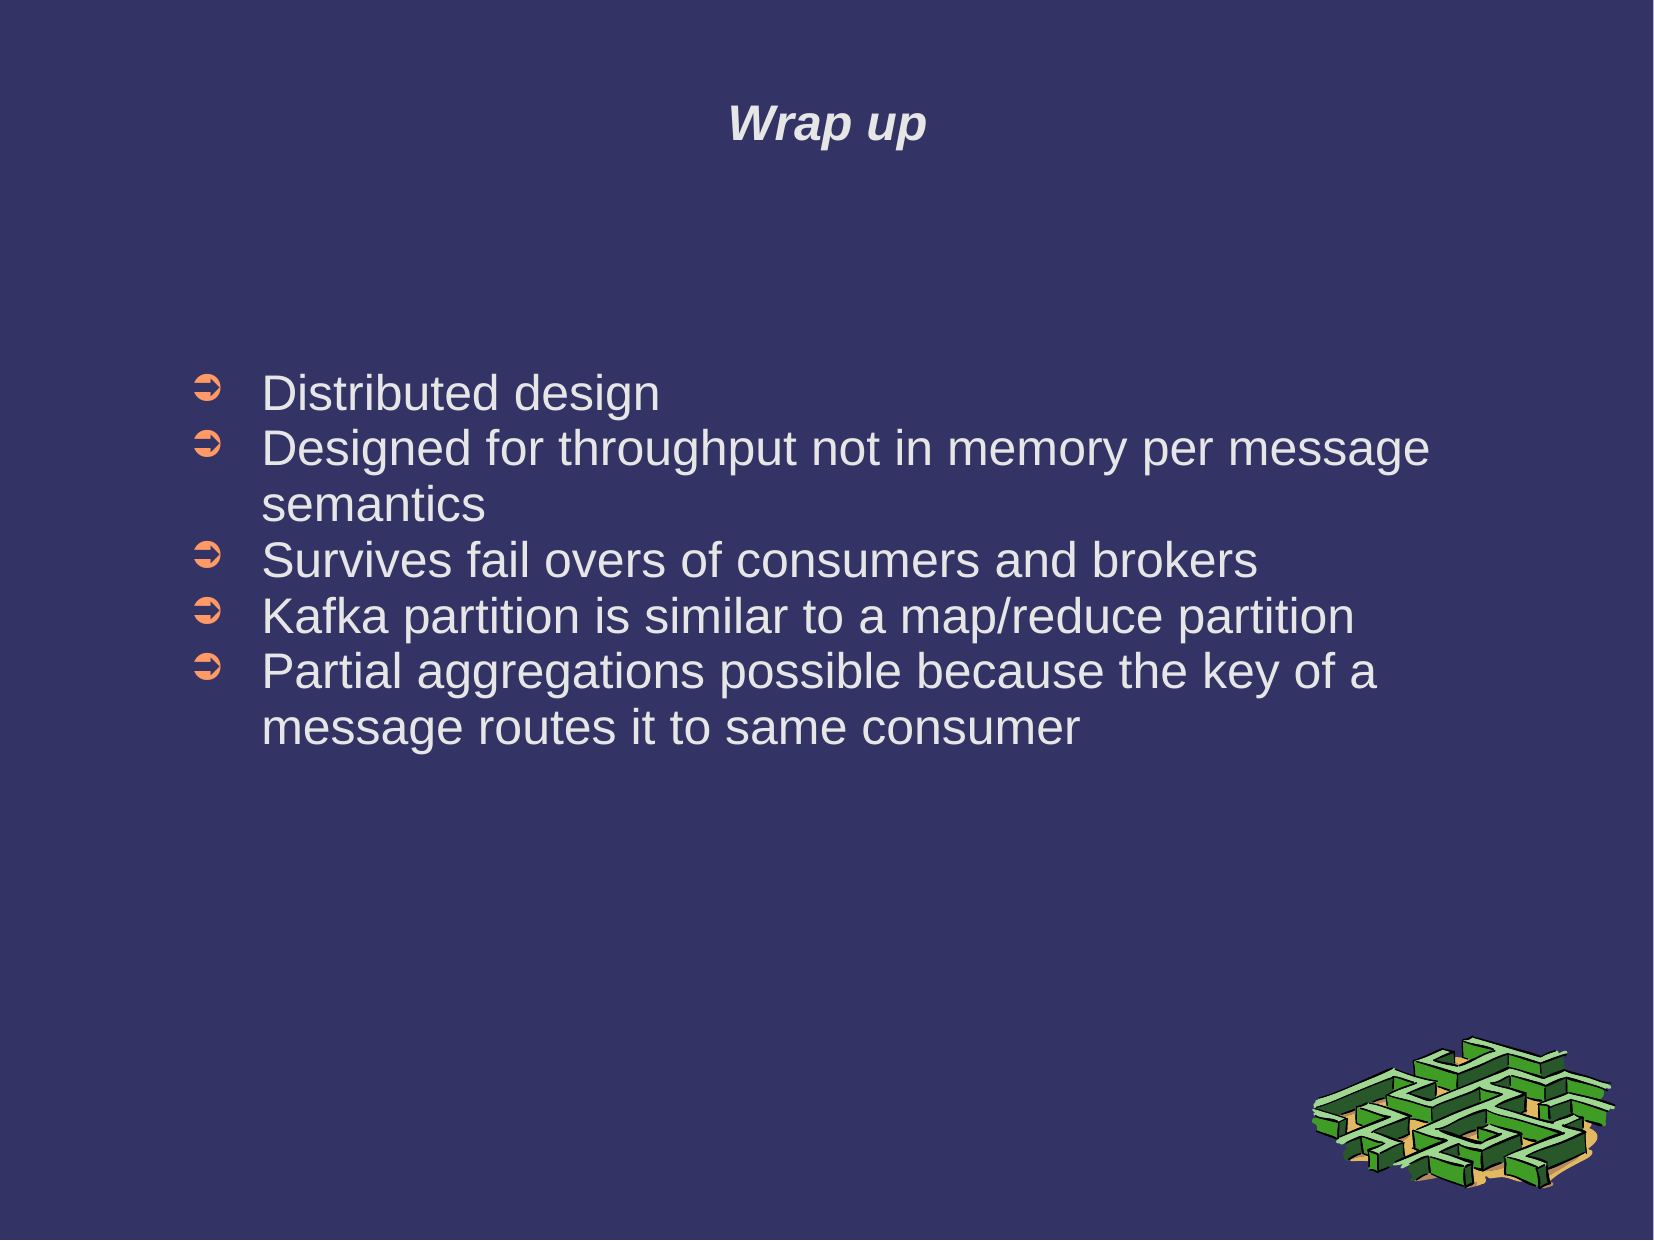

# Wrap up
Distributed design
Designed for throughput not in memory per message semantics
Survives fail overs of consumers and brokers
Kafka partition is similar to a map/reduce partition
Partial aggregations possible because the key of a message routes it to same consumer